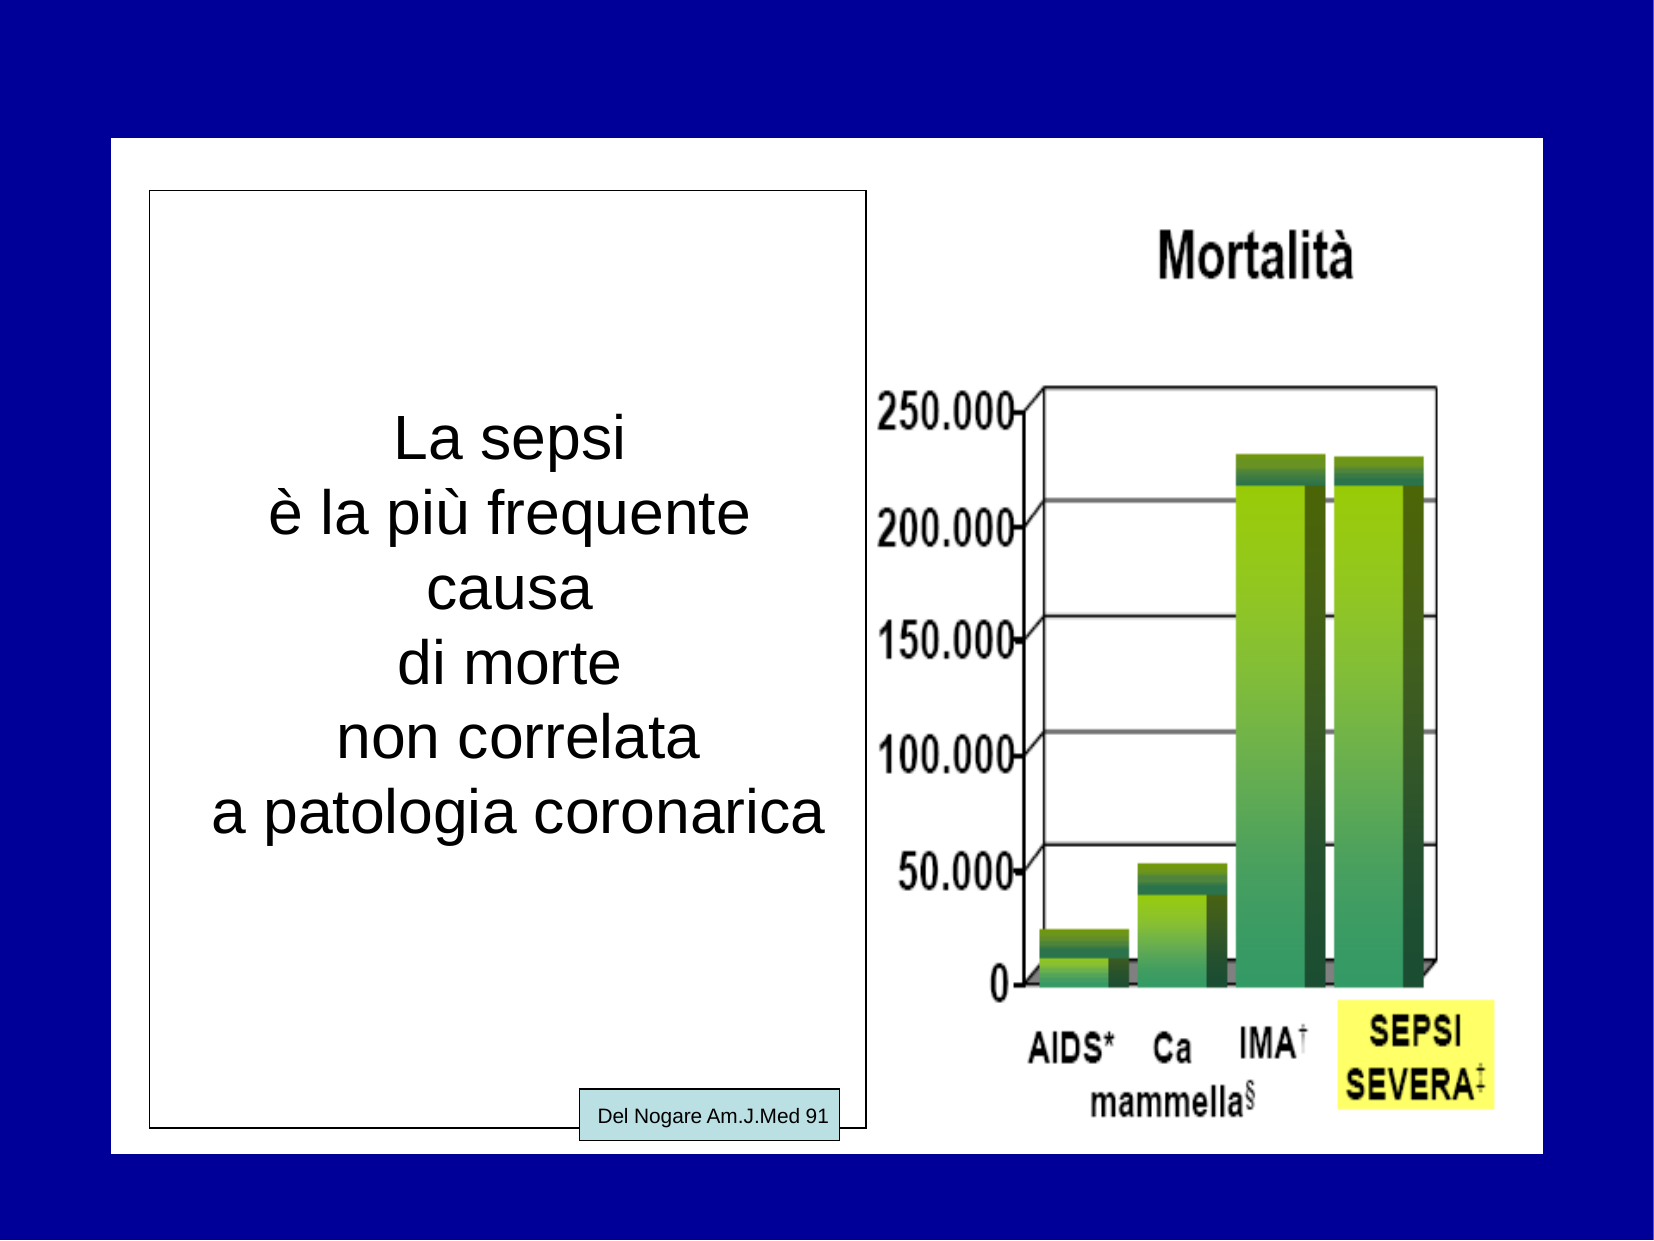

La sepsi
è la più frequente
causa
di morte
non correlata
a patologia coronarica
Del Nogare Am.J.Med 91